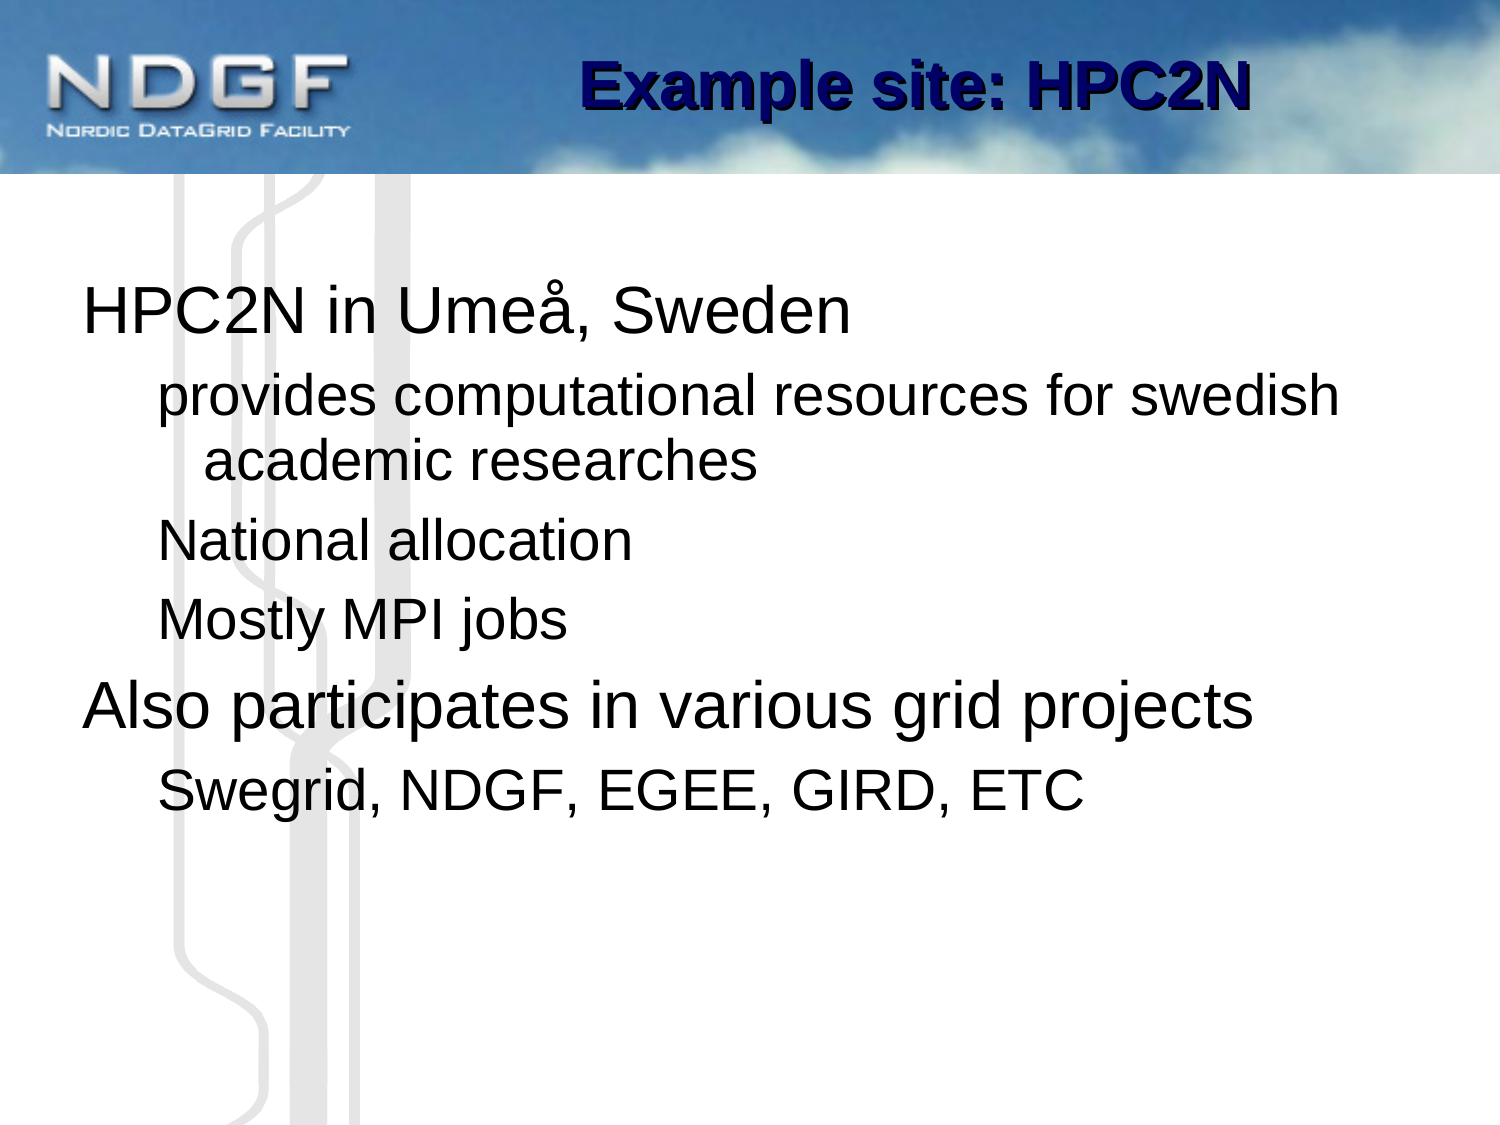

# Example site: HPC2N
HPC2N in Umeå, Sweden
provides computational resources for swedish academic researches
National allocation
Mostly MPI jobs
Also participates in various grid projects
Swegrid, NDGF, EGEE, GIRD, ETC